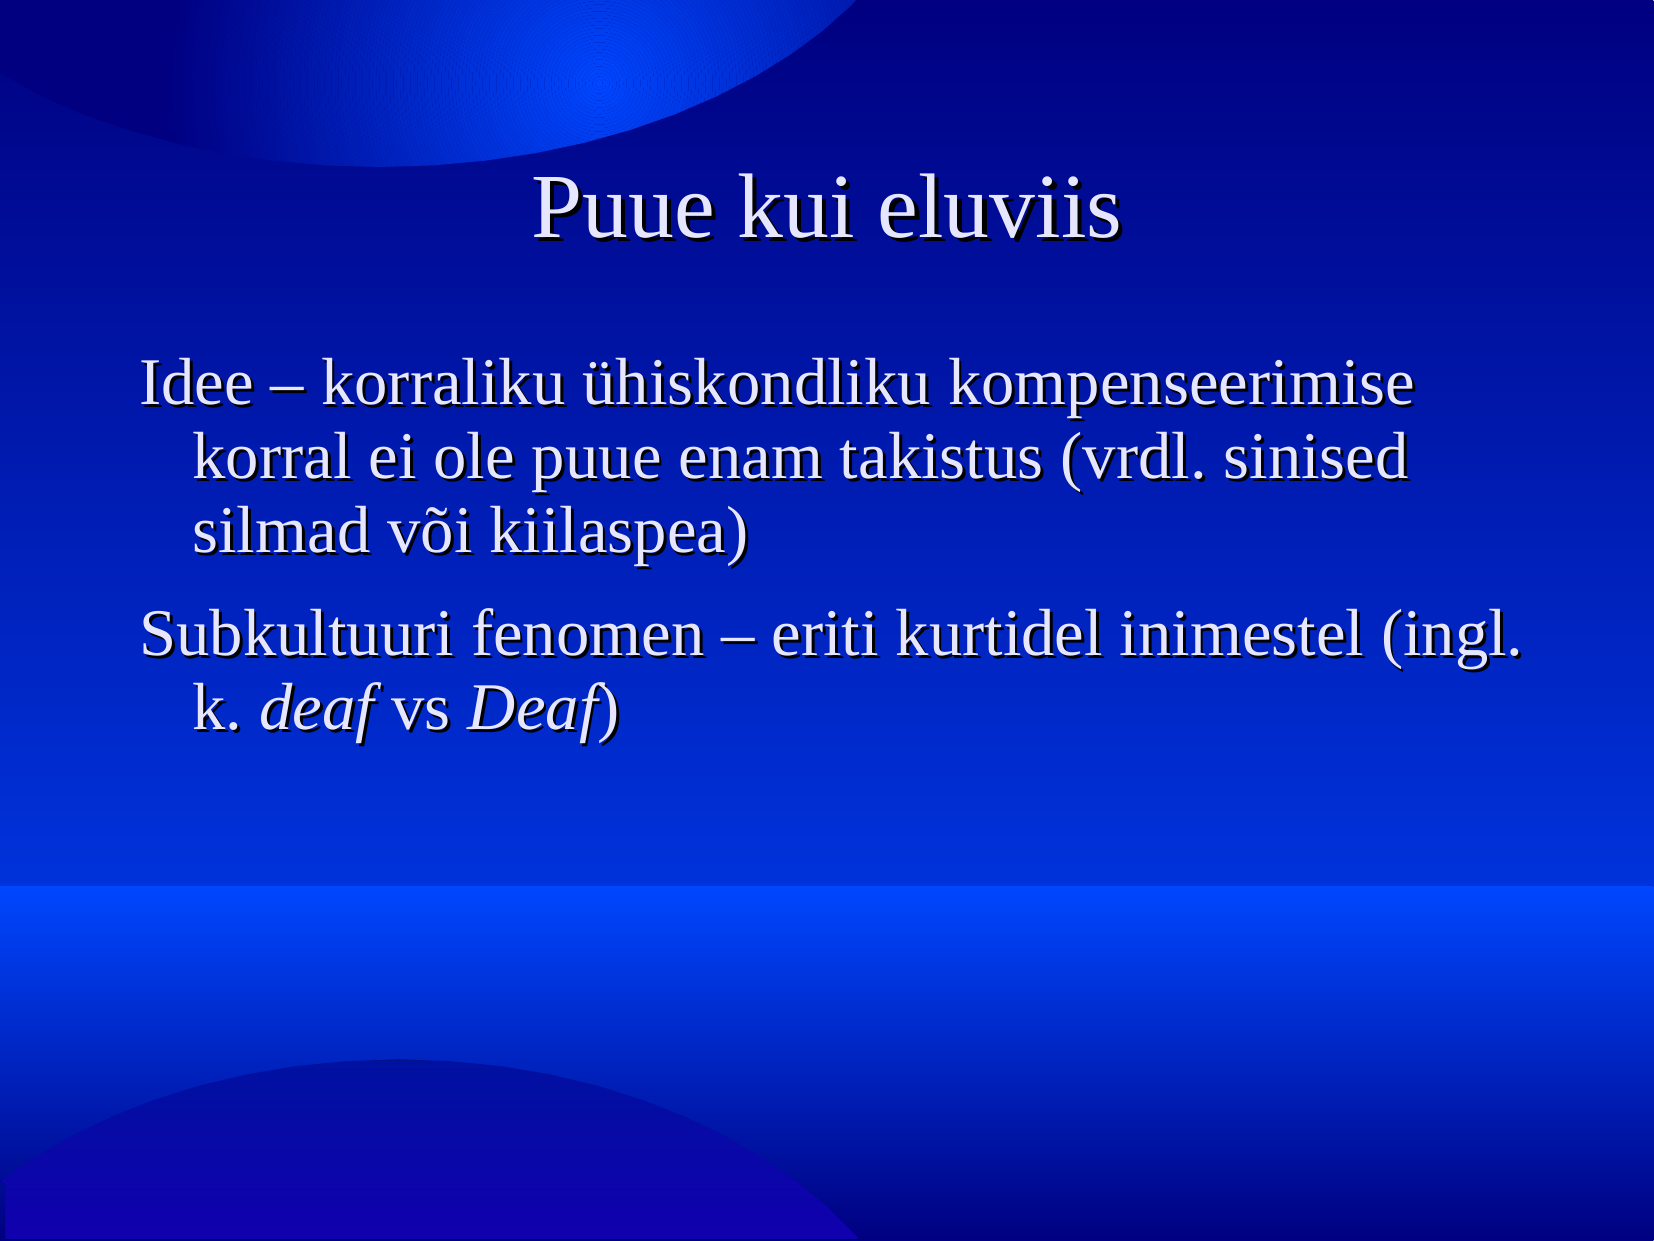

# Puue kui eluviis
Idee – korraliku ühiskondliku kompenseerimise korral ei ole puue enam takistus (vrdl. sinised silmad või kiilaspea)
Subkultuuri fenomen – eriti kurtidel inimestel (ingl. k. deaf vs Deaf)